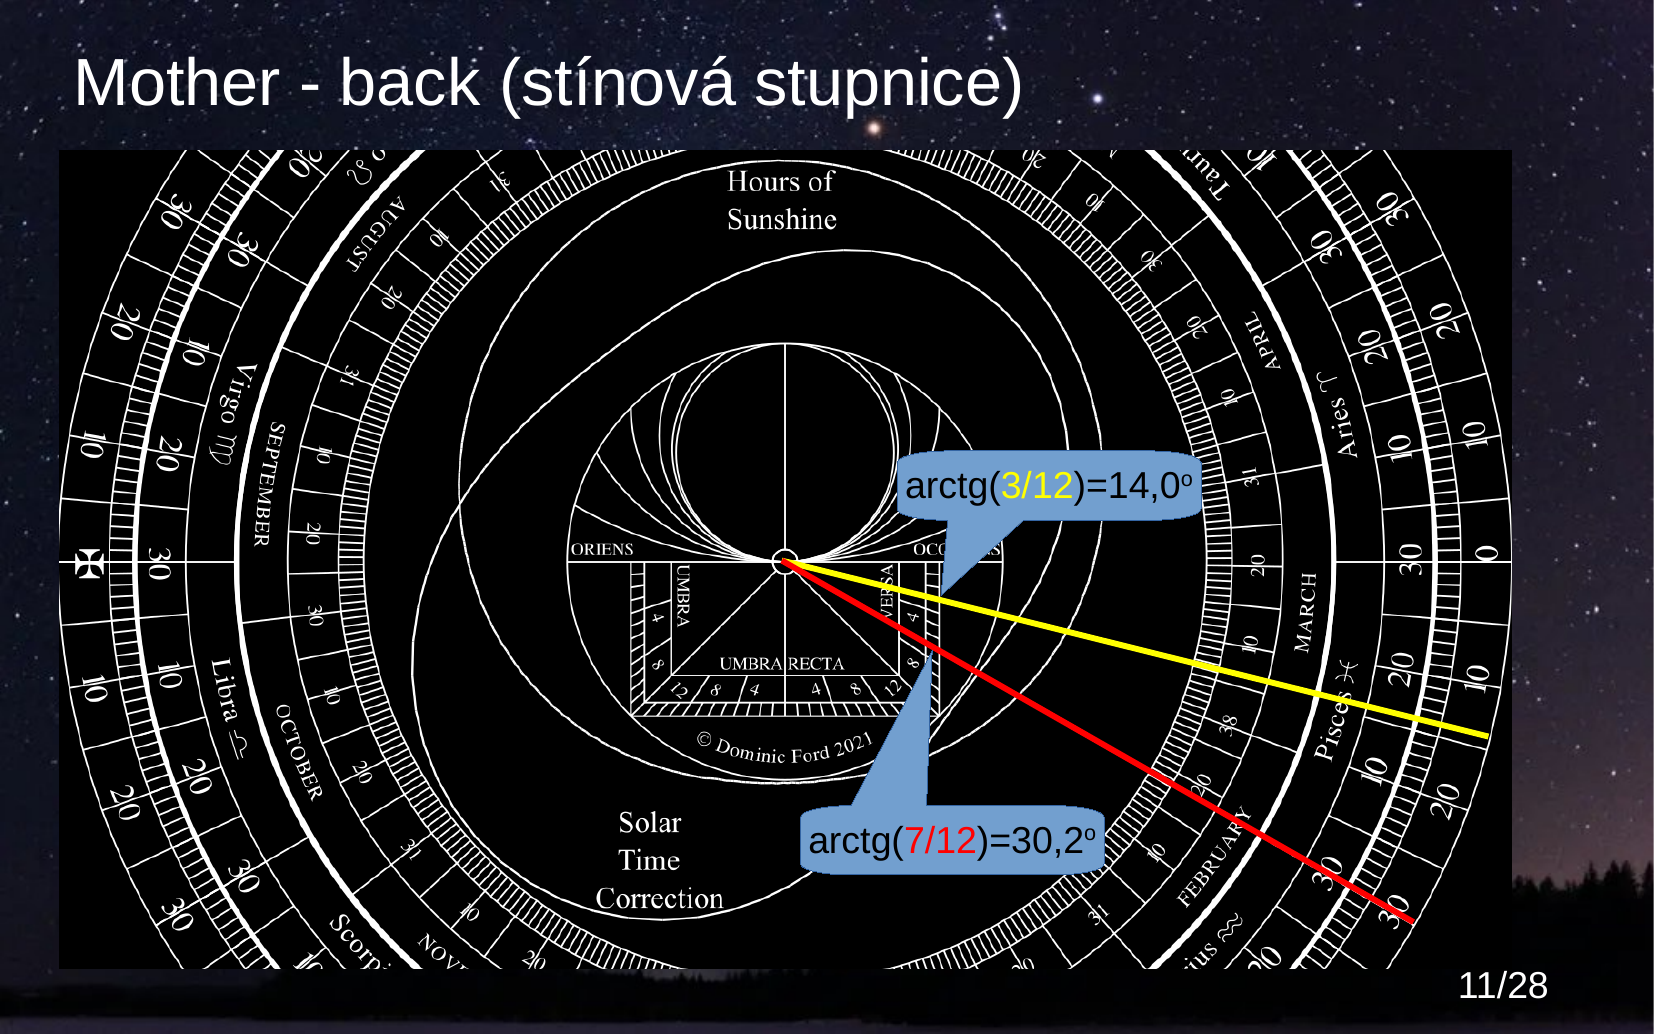

Mother - back (stínová stupnice)
arctg(3/12)=14,0o
arctg(7/12)=30,2o